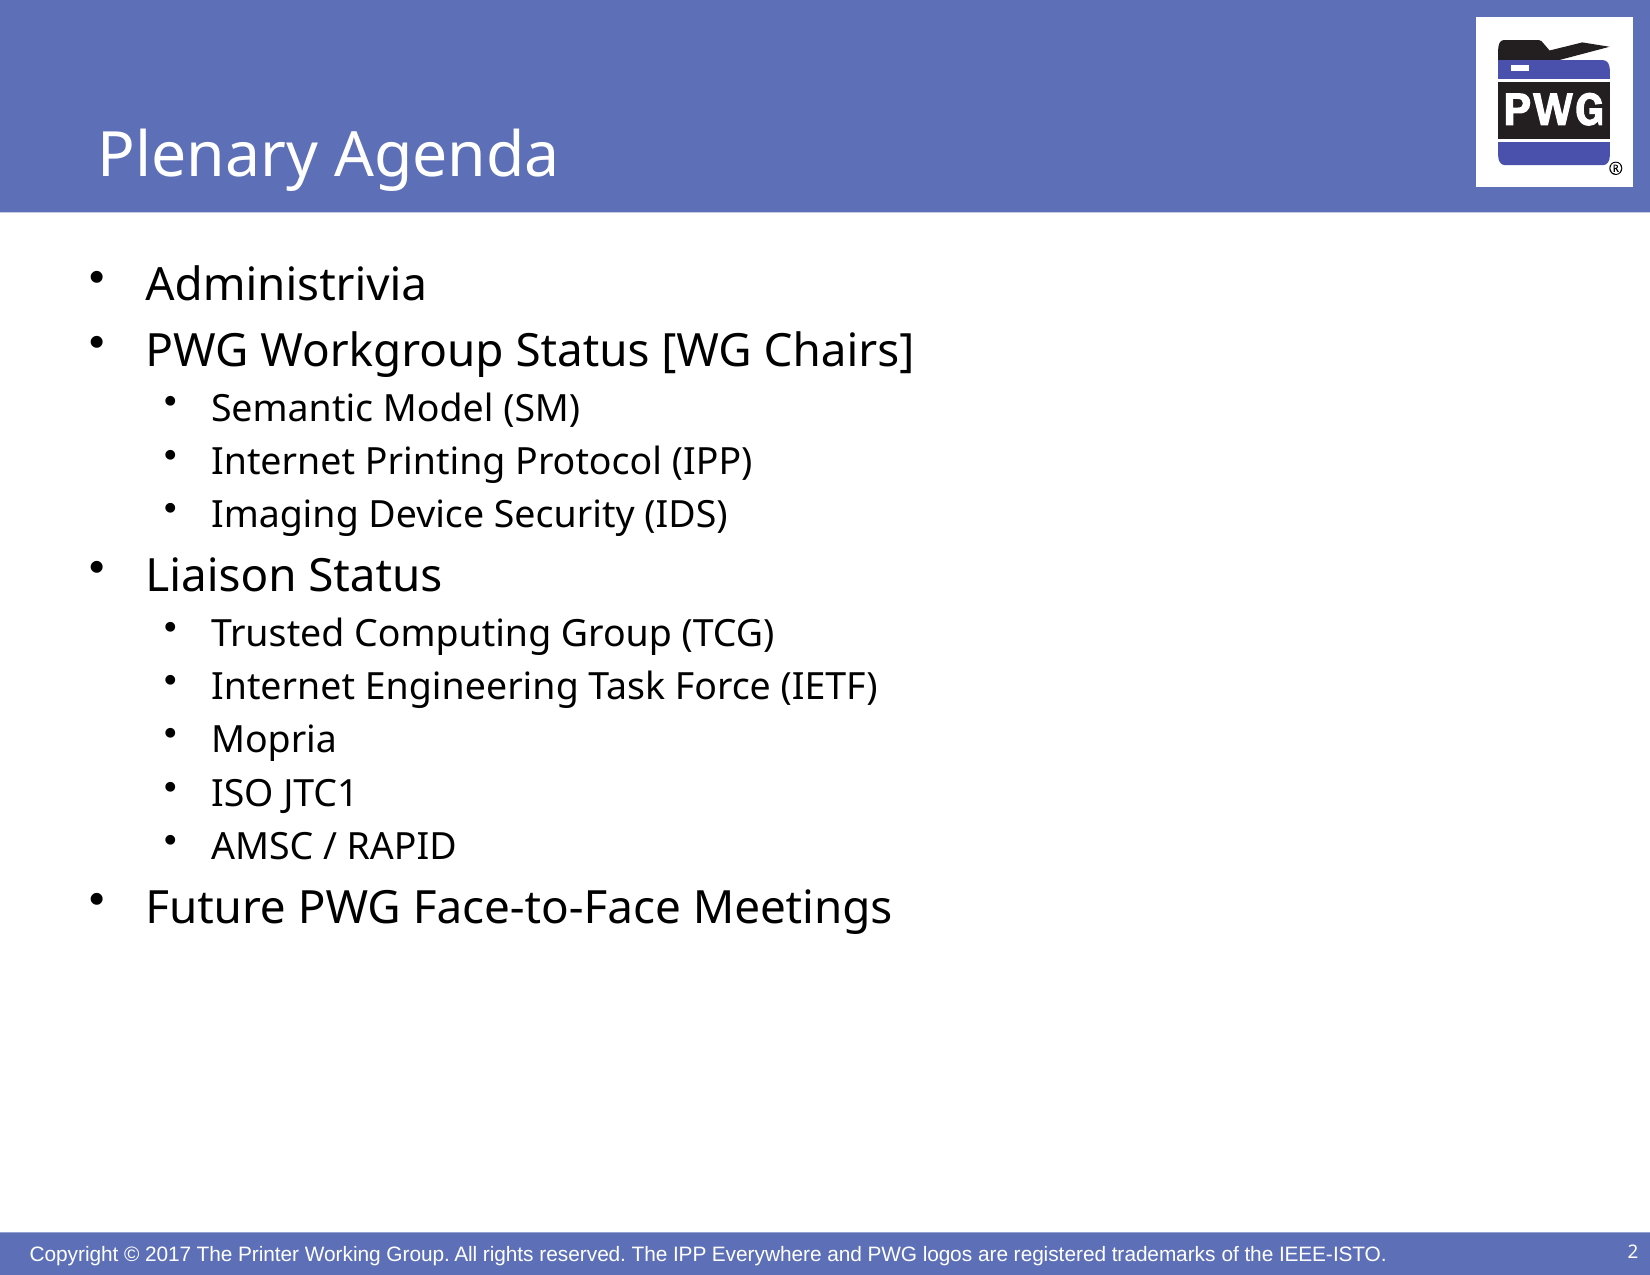

# Plenary Agenda
Administrivia
PWG Workgroup Status [WG Chairs]
Semantic Model (SM)
Internet Printing Protocol (IPP)
Imaging Device Security (IDS)
Liaison Status
Trusted Computing Group (TCG)
Internet Engineering Task Force (IETF)
Mopria
ISO JTC1
AMSC / RAPID
Future PWG Face-to-Face Meetings